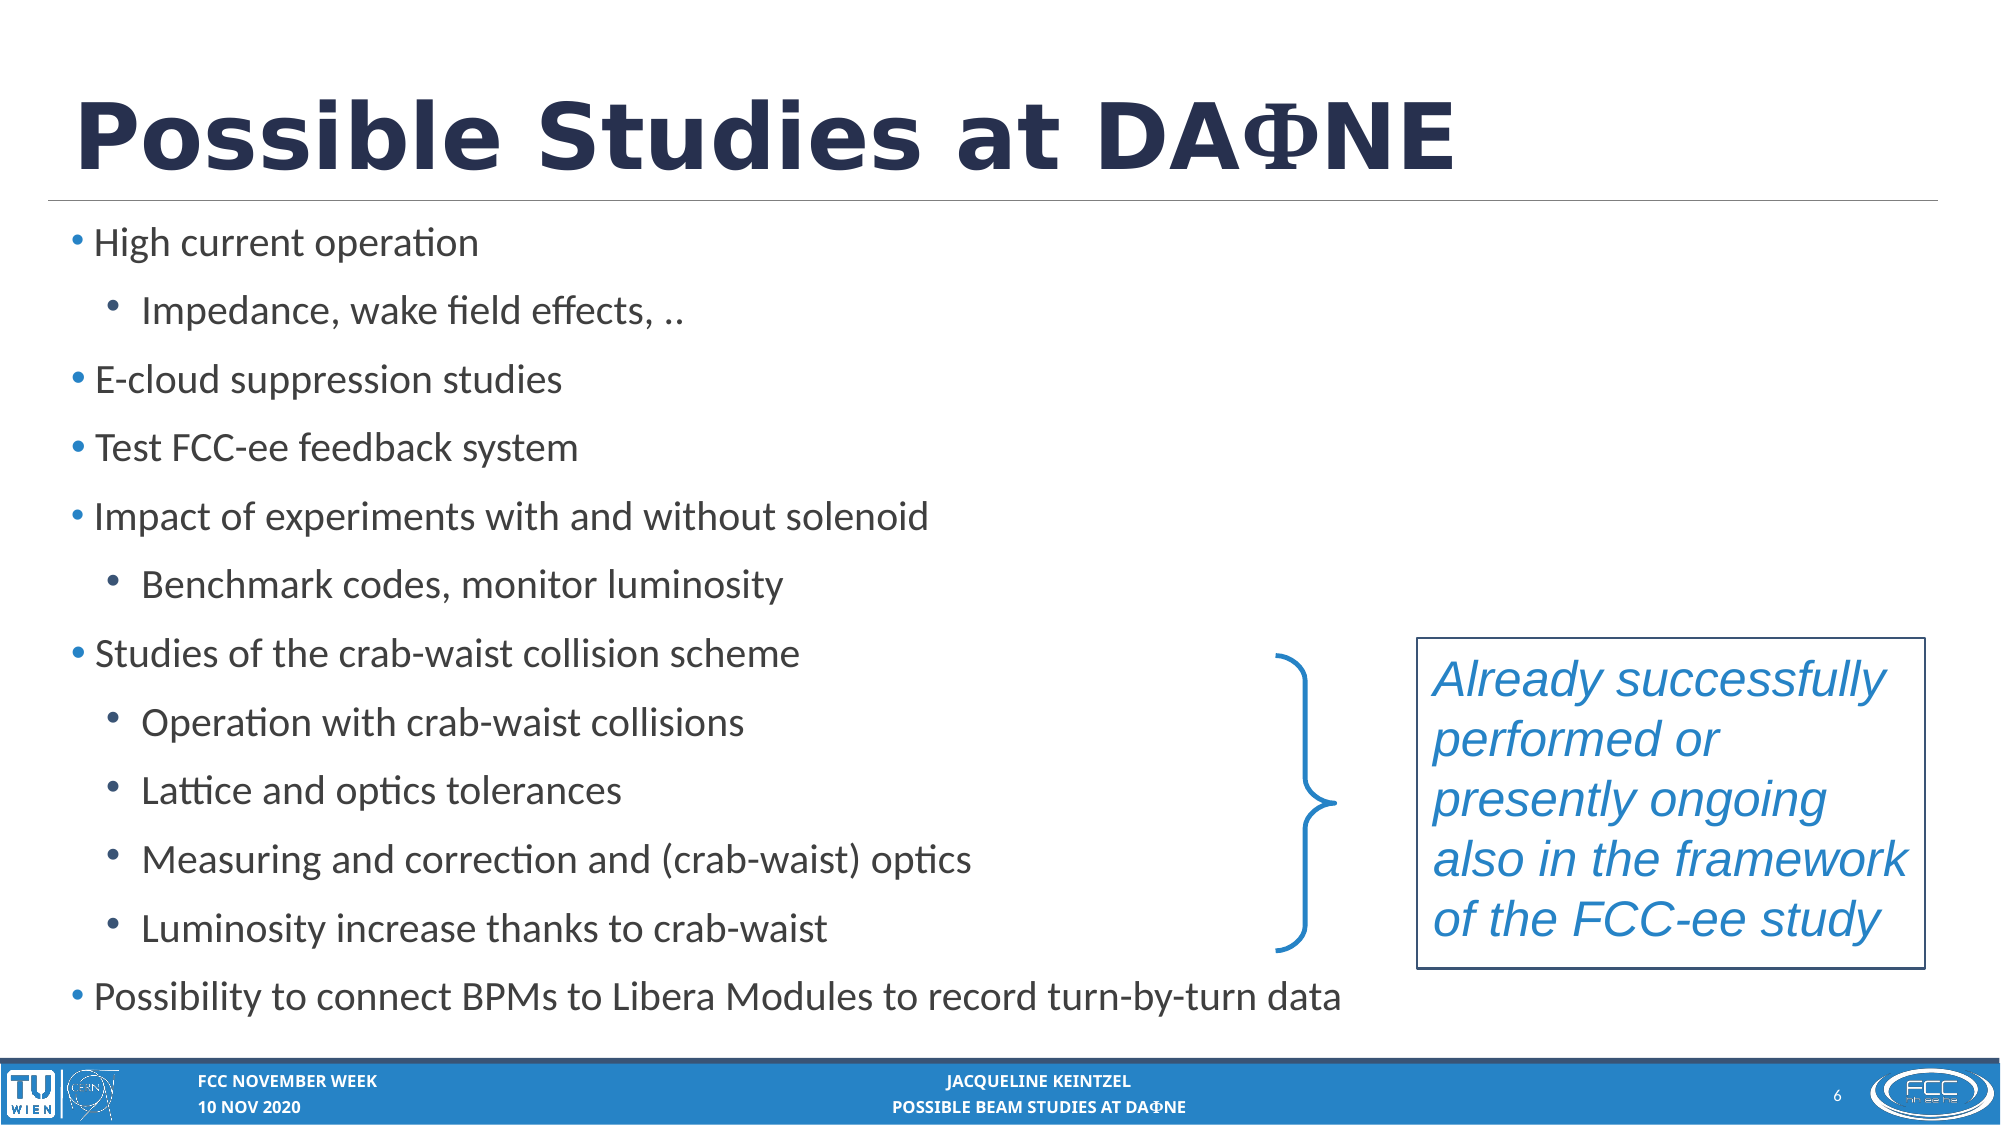

Possible Studies at DAΦNE
 High current operation
Impedance, wake field effects, ..
 E-cloud suppression studies
 Test FCC-ee feedback system
 Impact of experiments with and without solenoid
Benchmark codes, monitor luminosity
 Studies of the crab-waist collision scheme
Operation with crab-waist collisions
Lattice and optics tolerances
Measuring and correction and (crab-waist) optics
Luminosity increase thanks to crab-waist
 Possibility to connect BPMs to Libera Modules to record turn-by-turn data
Already successfully performed or presently ongoing also in the framework of the FCC-ee study